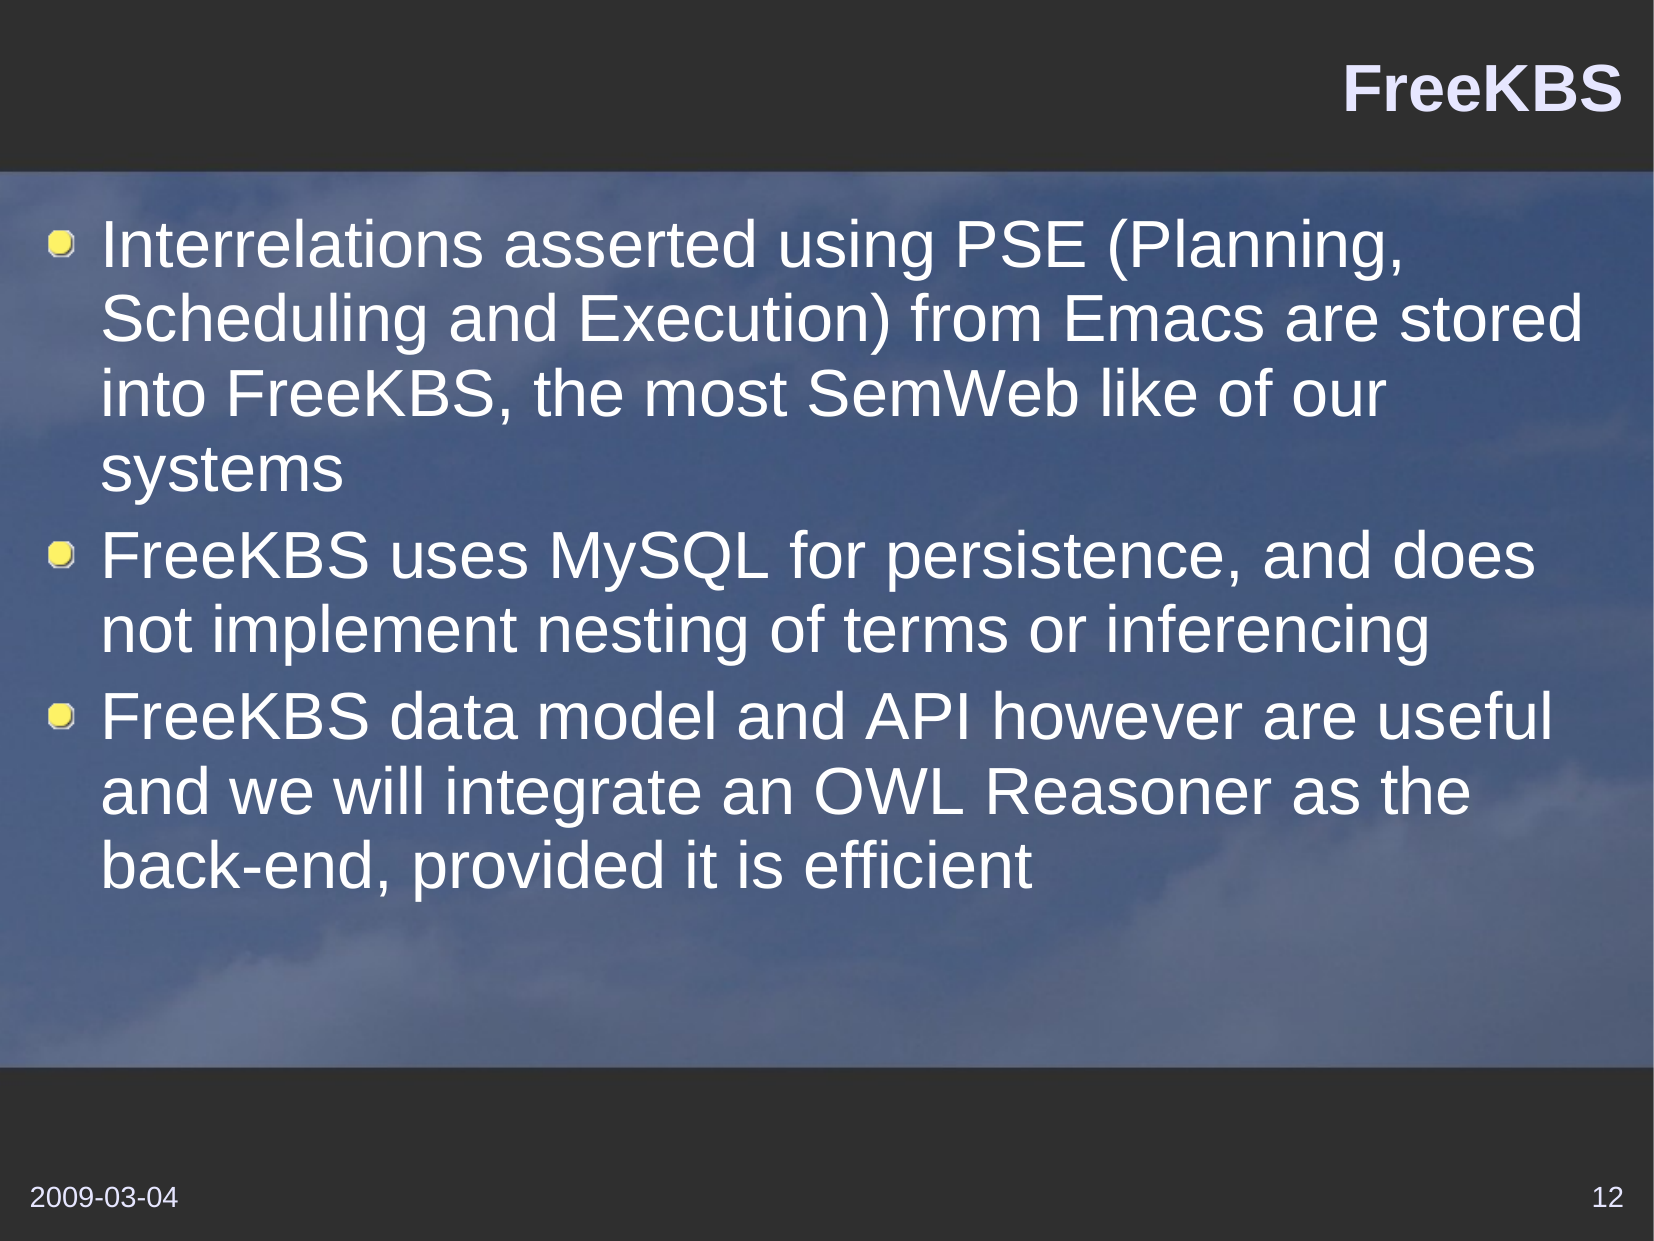

# FreeKBS
Interrelations asserted using PSE (Planning, Scheduling and Execution) from Emacs are stored into FreeKBS, the most SemWeb like of our systems
FreeKBS uses MySQL for persistence, and does not implement nesting of terms or inferencing
FreeKBS data model and API however are useful and we will integrate an OWL Reasoner as the back-end, provided it is efficient
2009-03-04
12